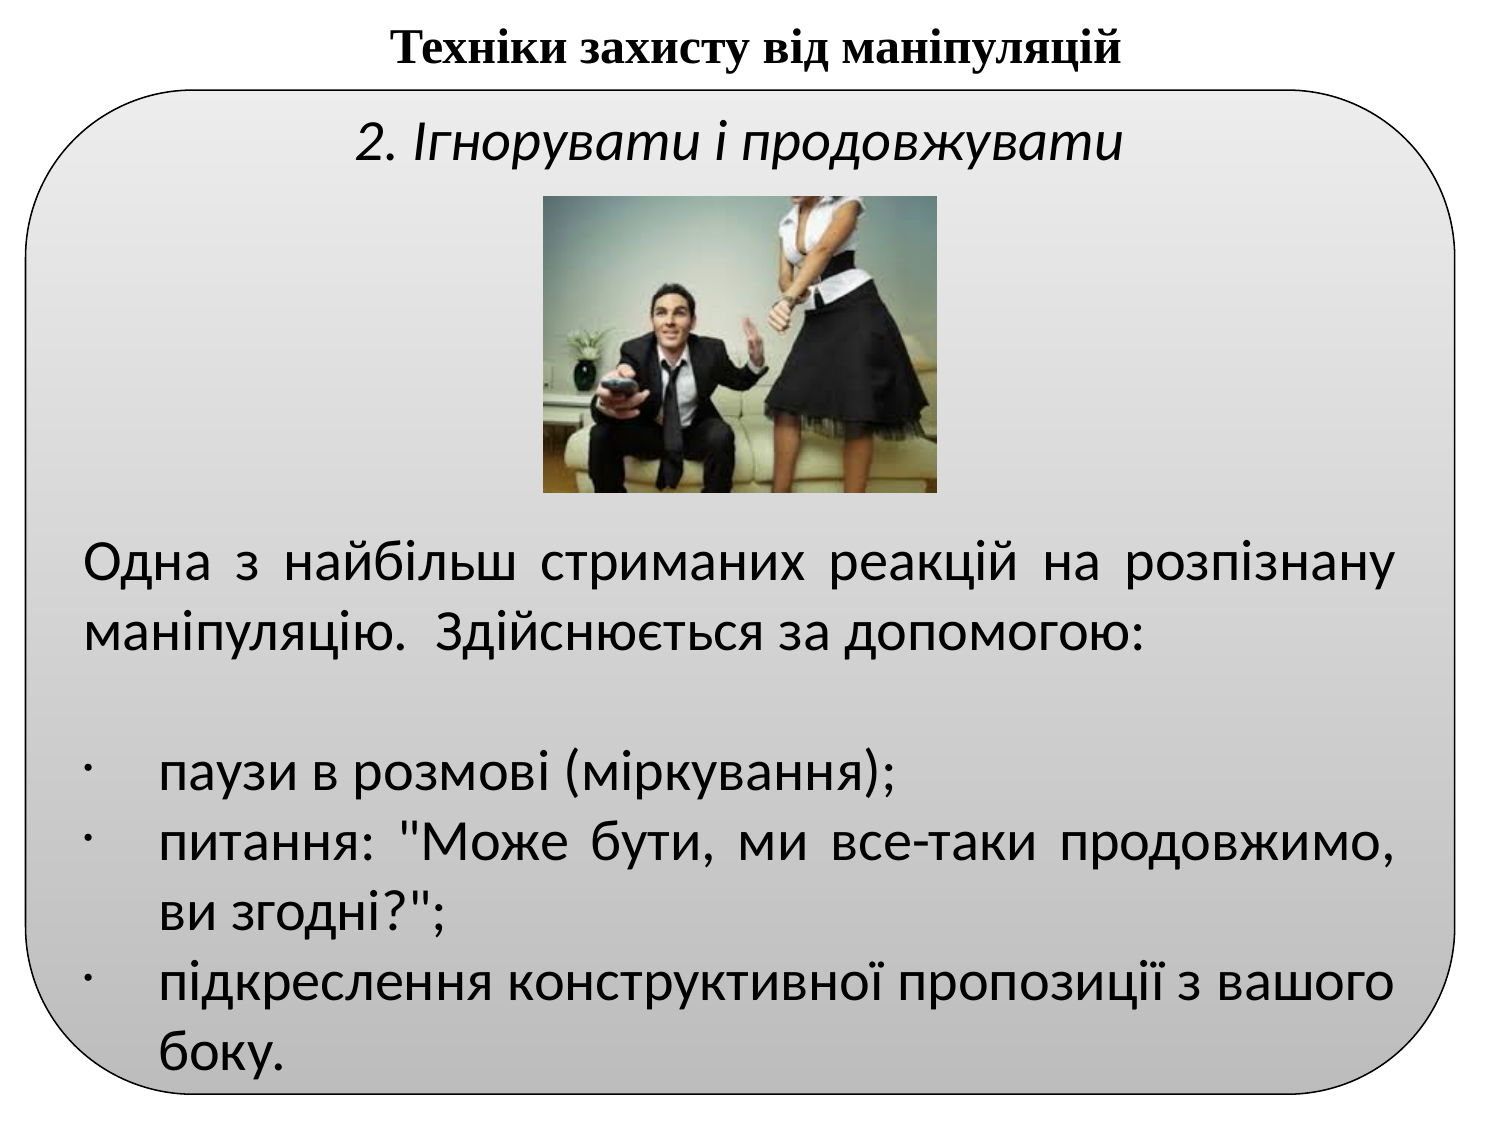

# Техніки захисту від маніпуляцій
2. Ігнорувати і продовжувати
Одна з найбільш стриманих реакцій на розпізнану маніпуляцію. Здійснюється за допомогою:
паузи в розмові (міркування);
питання: "Може бути, ми все-таки продовжимо, ви згодні?";
підкреслення конструктивної пропозиції з вашого боку.